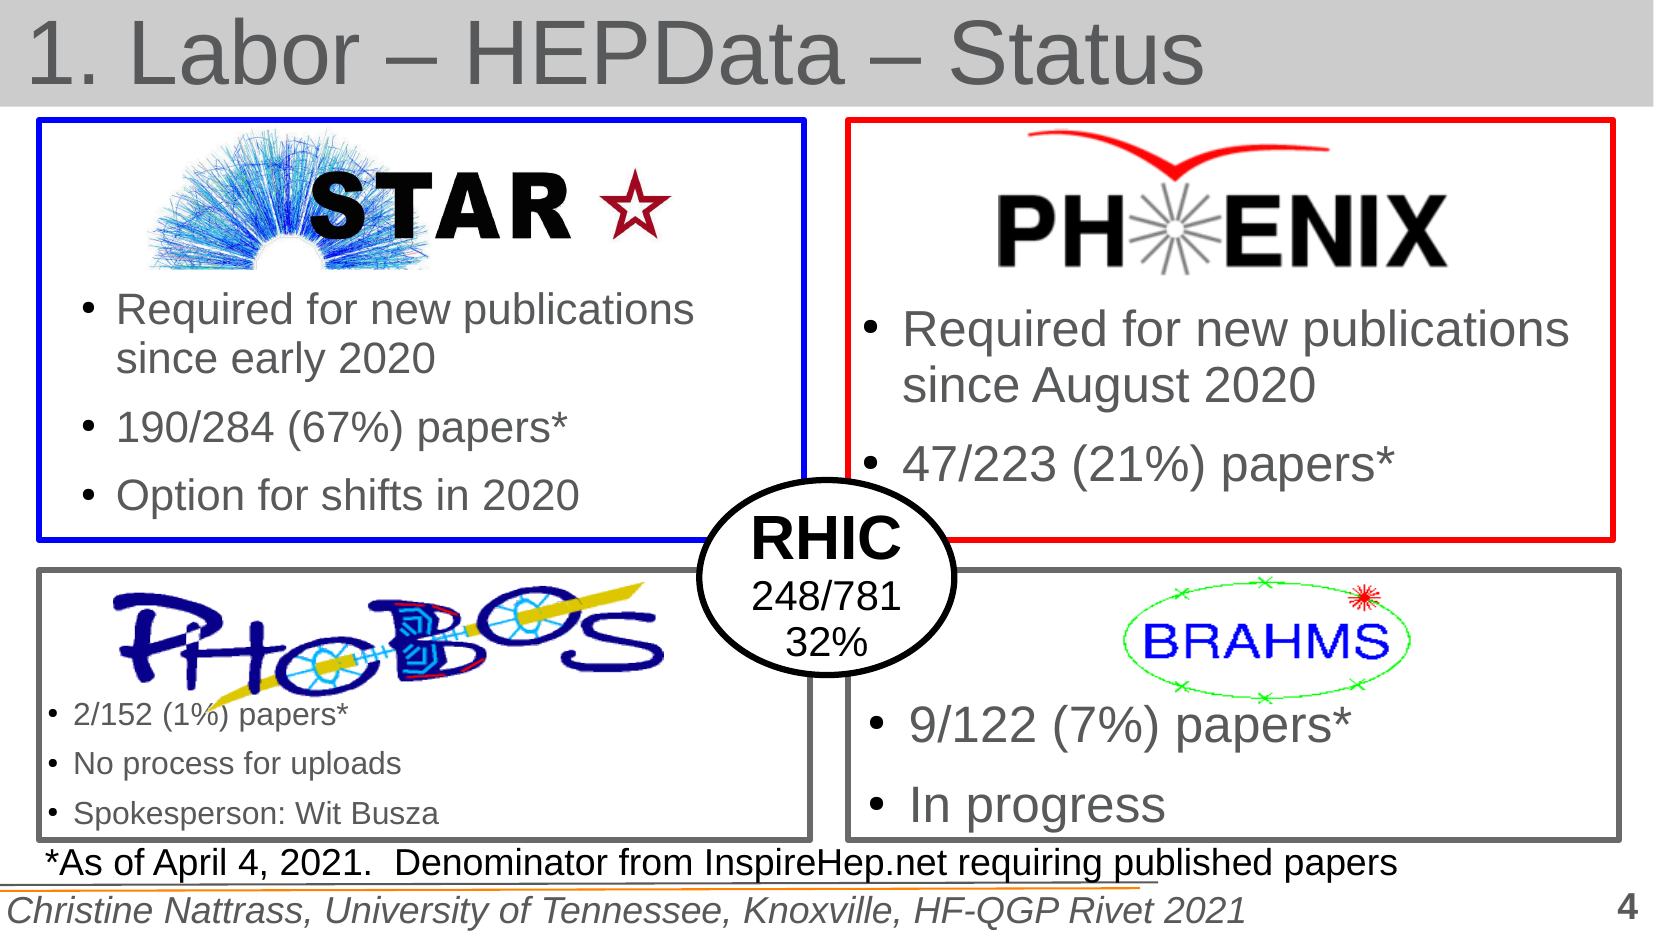

# 1. Labor – HEPData – Status
Required for new publications since early 2020
190/284 (67%) papers*
Option for shifts in 2020
Required for new publications since August 2020
47/223 (21%) papers*
RHIC
248/781
32%
2/152 (1%) papers*
No process for uploads
Spokesperson: Wit Busza
9/122 (7%) papers*
In progress
*As of April 4, 2021. Denominator from InspireHep.net requiring published papers